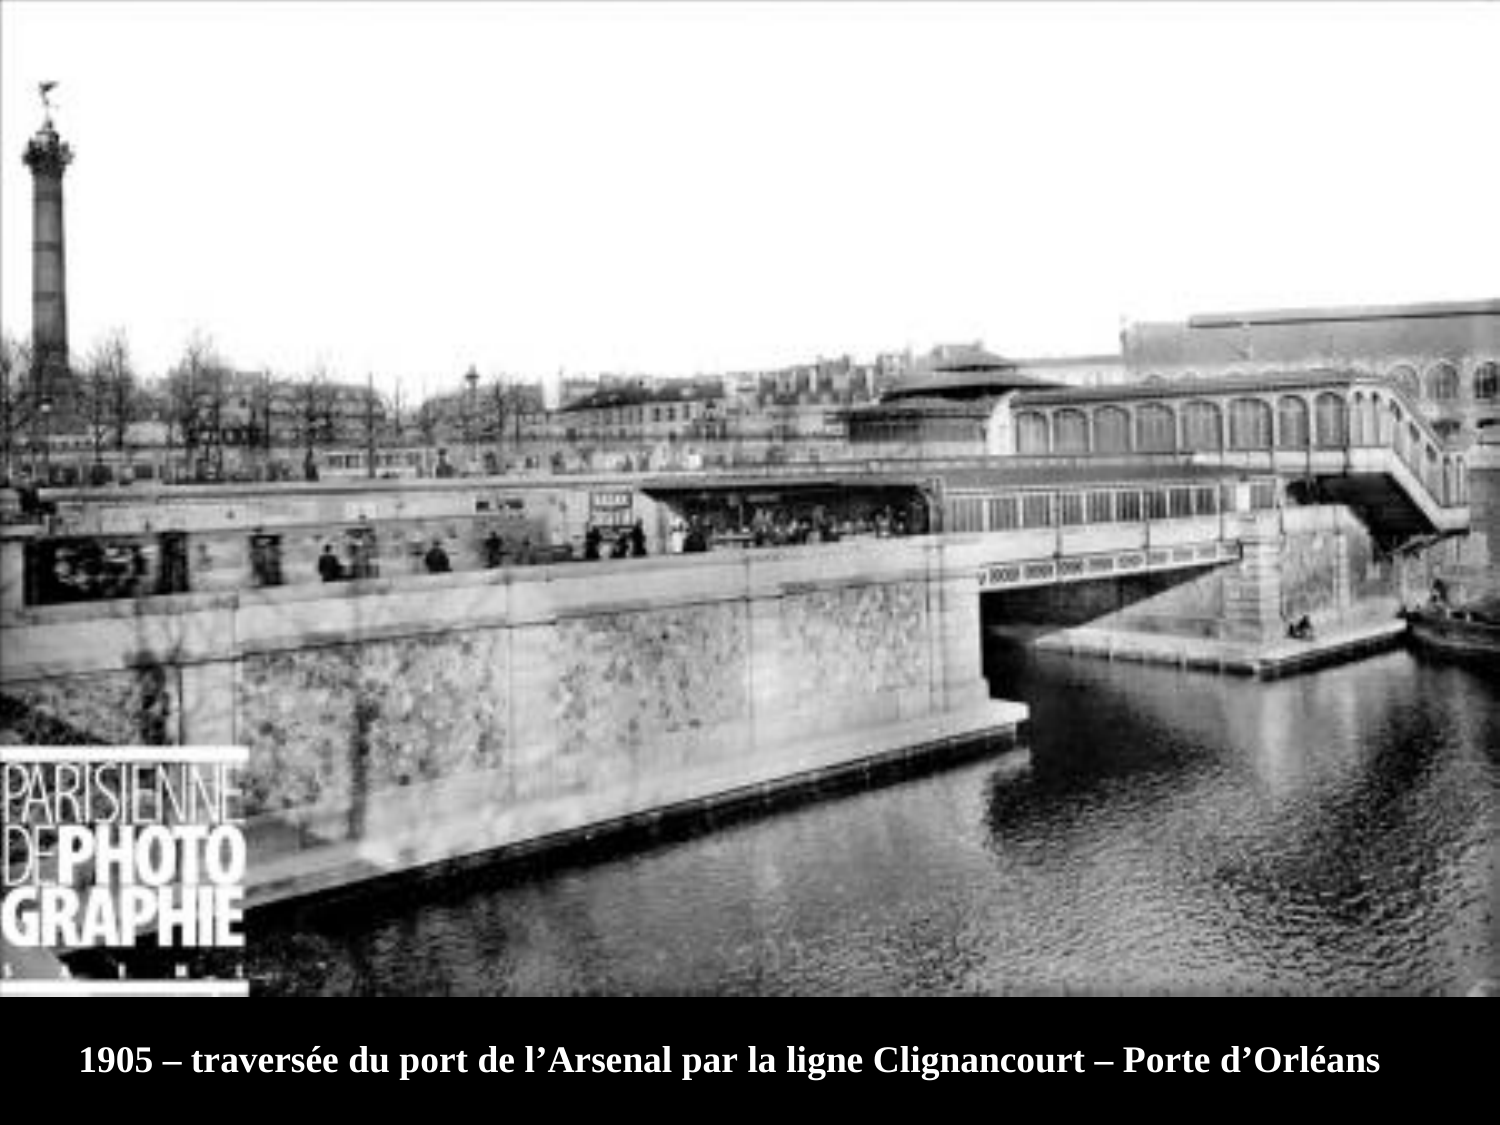

1905 – traversée du port de l’Arsenal par la ligne Clignancourt – Porte d’Orléans